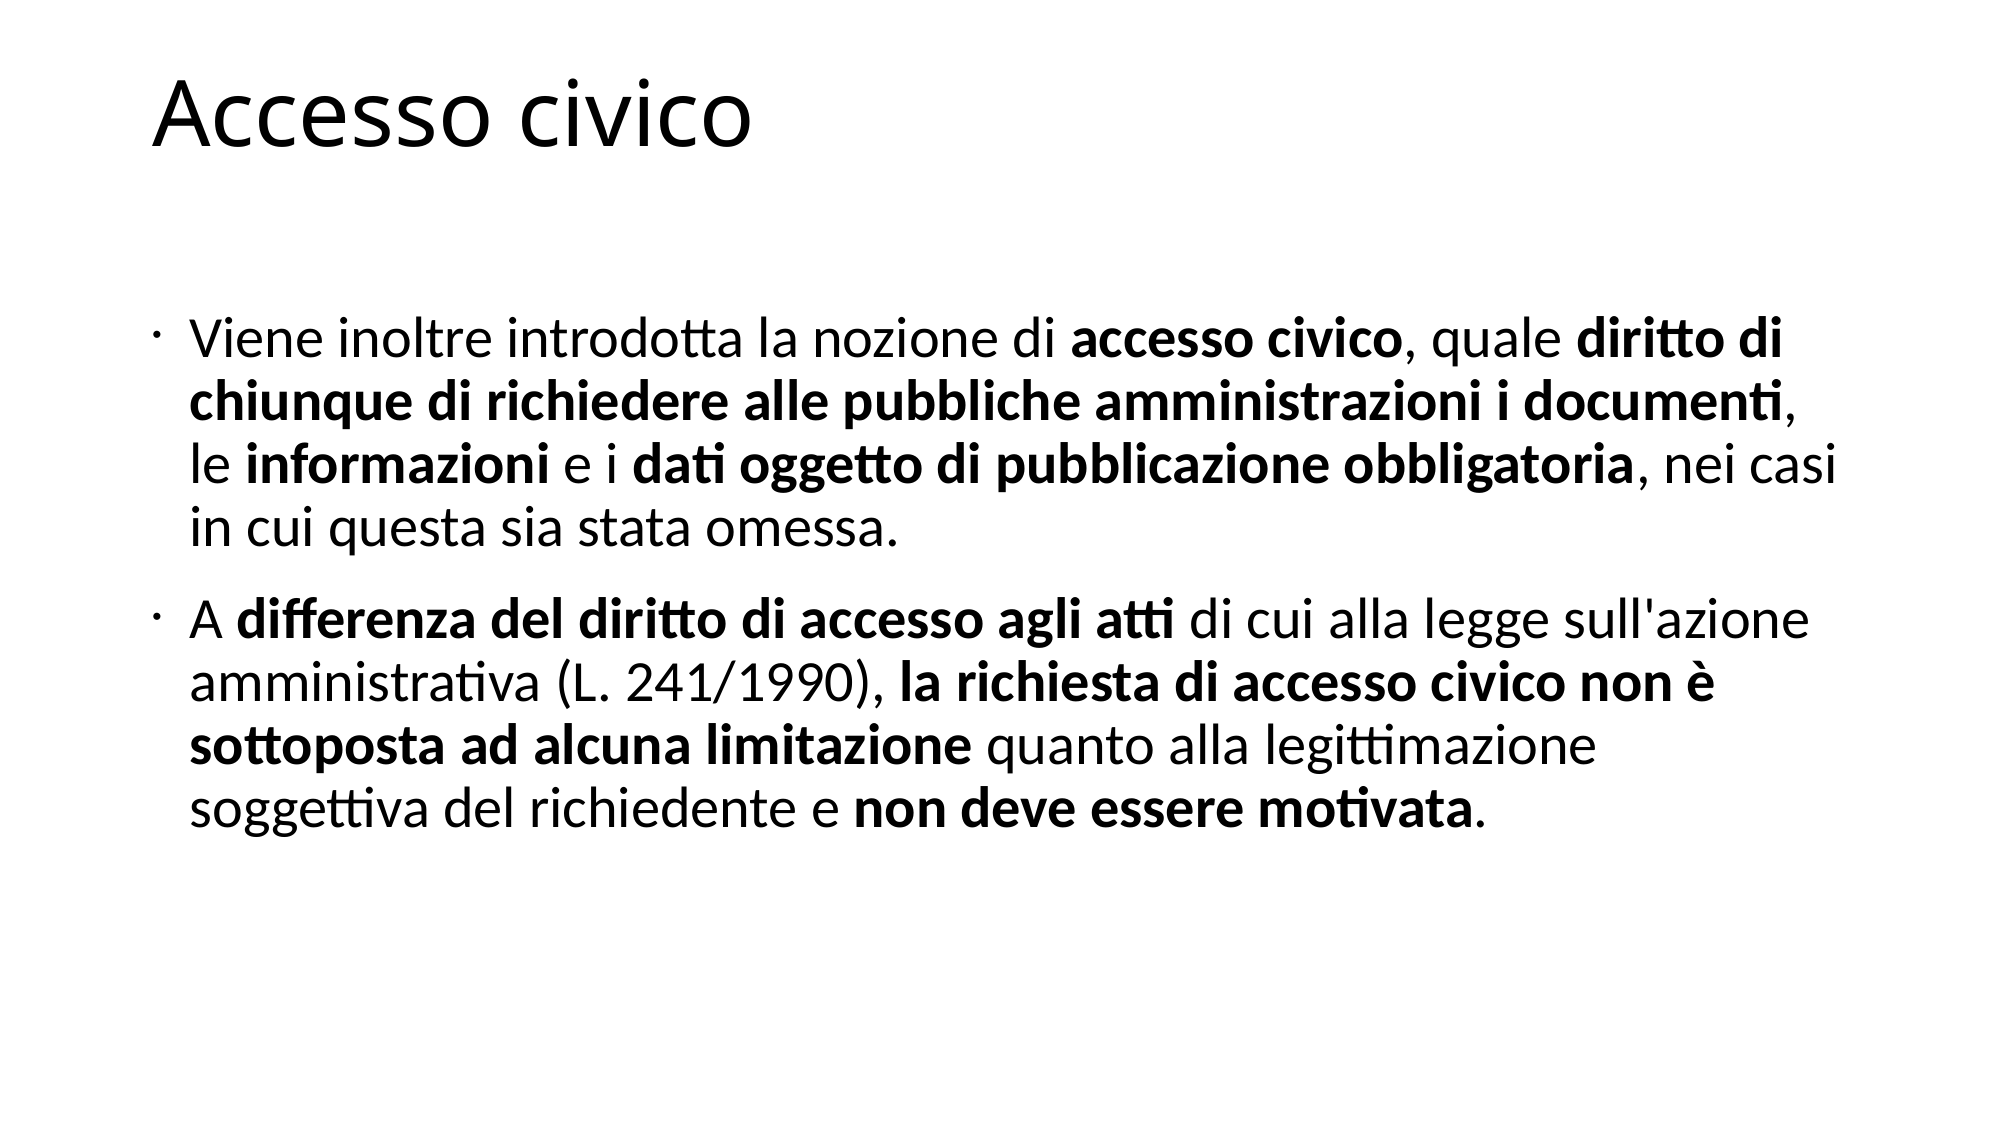

# Accesso civico
Viene inoltre introdotta la nozione di accesso civico, quale diritto di chiunque di richiedere alle pubbliche amministrazioni i documenti, le informazioni e i dati oggetto di pubblicazione obbligatoria, nei casi in cui questa sia stata omessa.
A differenza del diritto di accesso agli atti di cui alla legge sull'azione amministrativa (L. 241/1990), la richiesta di accesso civico non è sottoposta ad alcuna limitazione quanto alla legittimazione soggettiva del richiedente e non deve essere motivata.